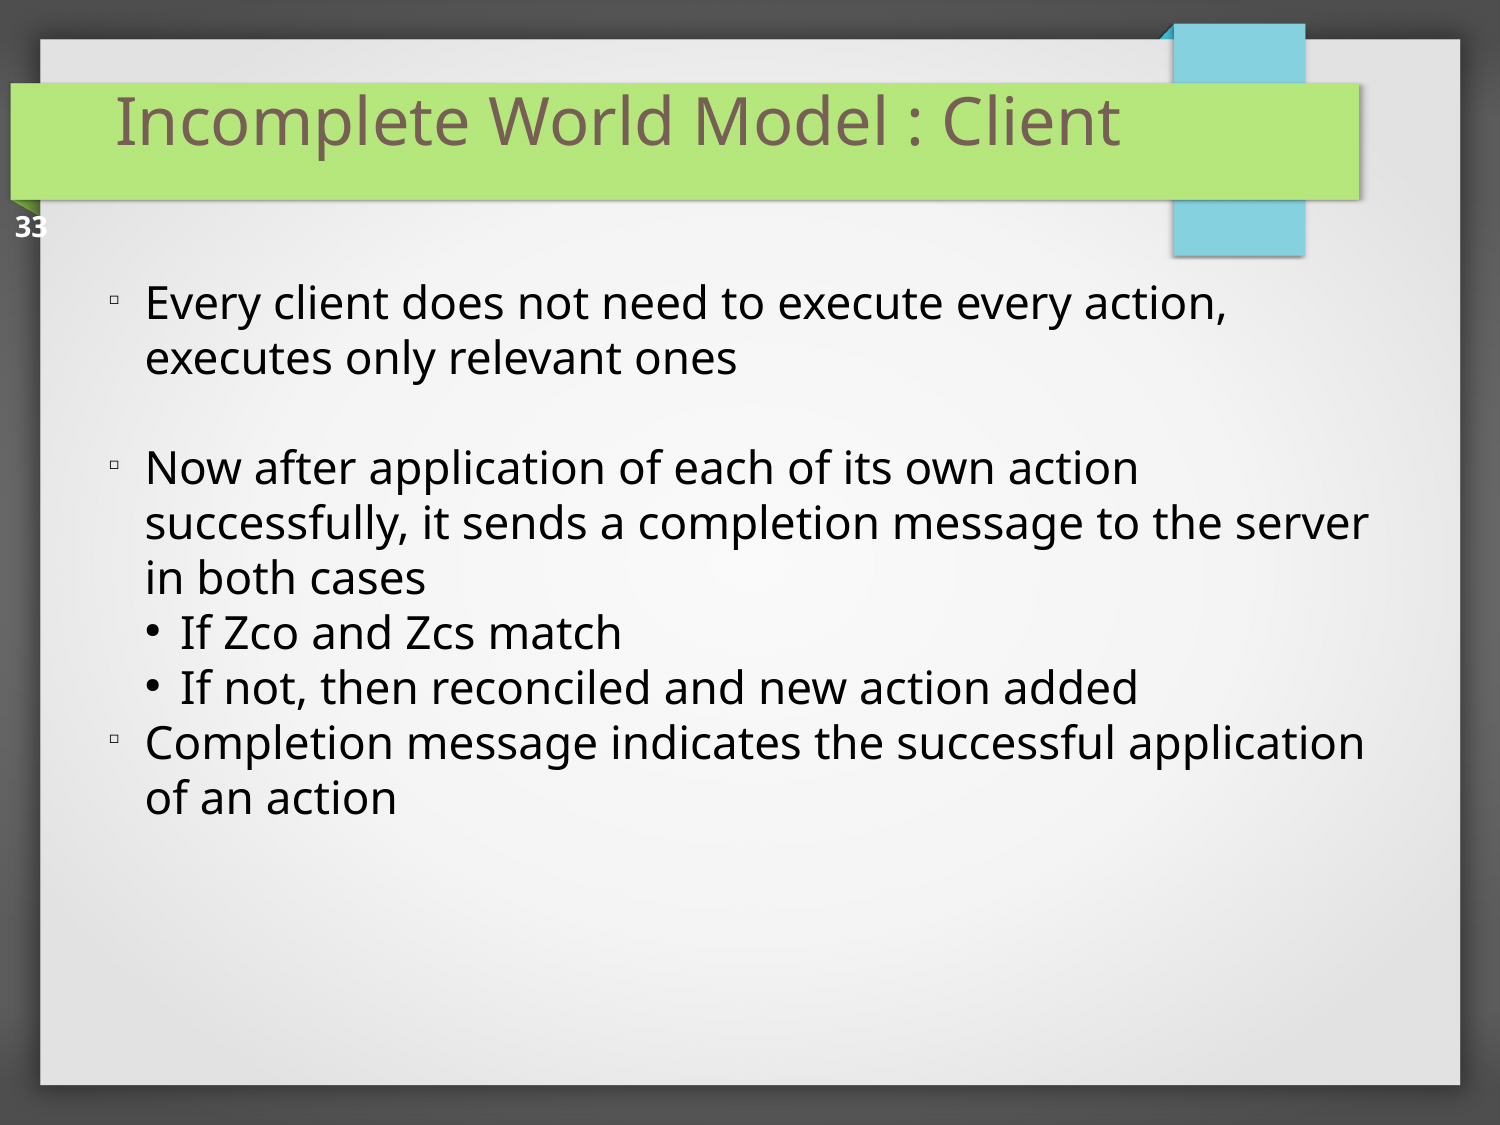

Incomplete World Model : Client
Every client does not need to execute every action,
executes only relevant ones
Now after application of each of its own action successfully, it sends a completion message to the server in both cases
If Zco and Zcs match
If not, then reconciled and new action added
Completion message indicates the successful application of an action